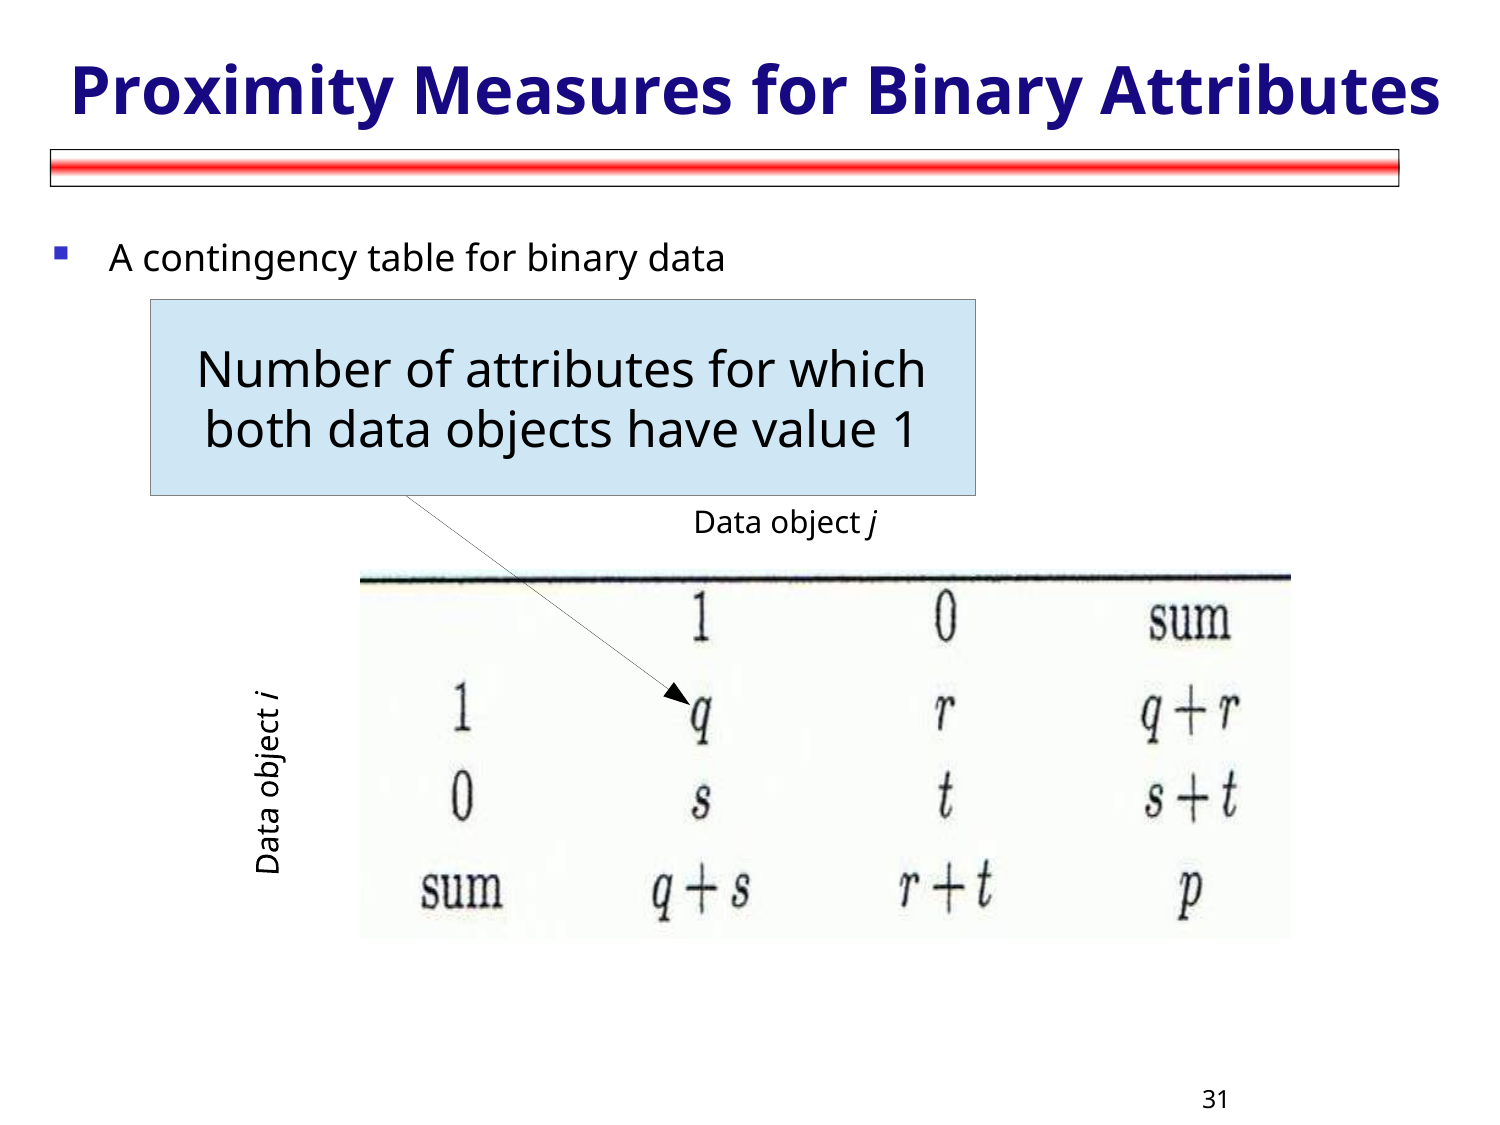

# Proximity Measures for Binary Attributes
A contingency table for binary data
Number of attributes for which
both data objects have value 1
Data object j
Data object i